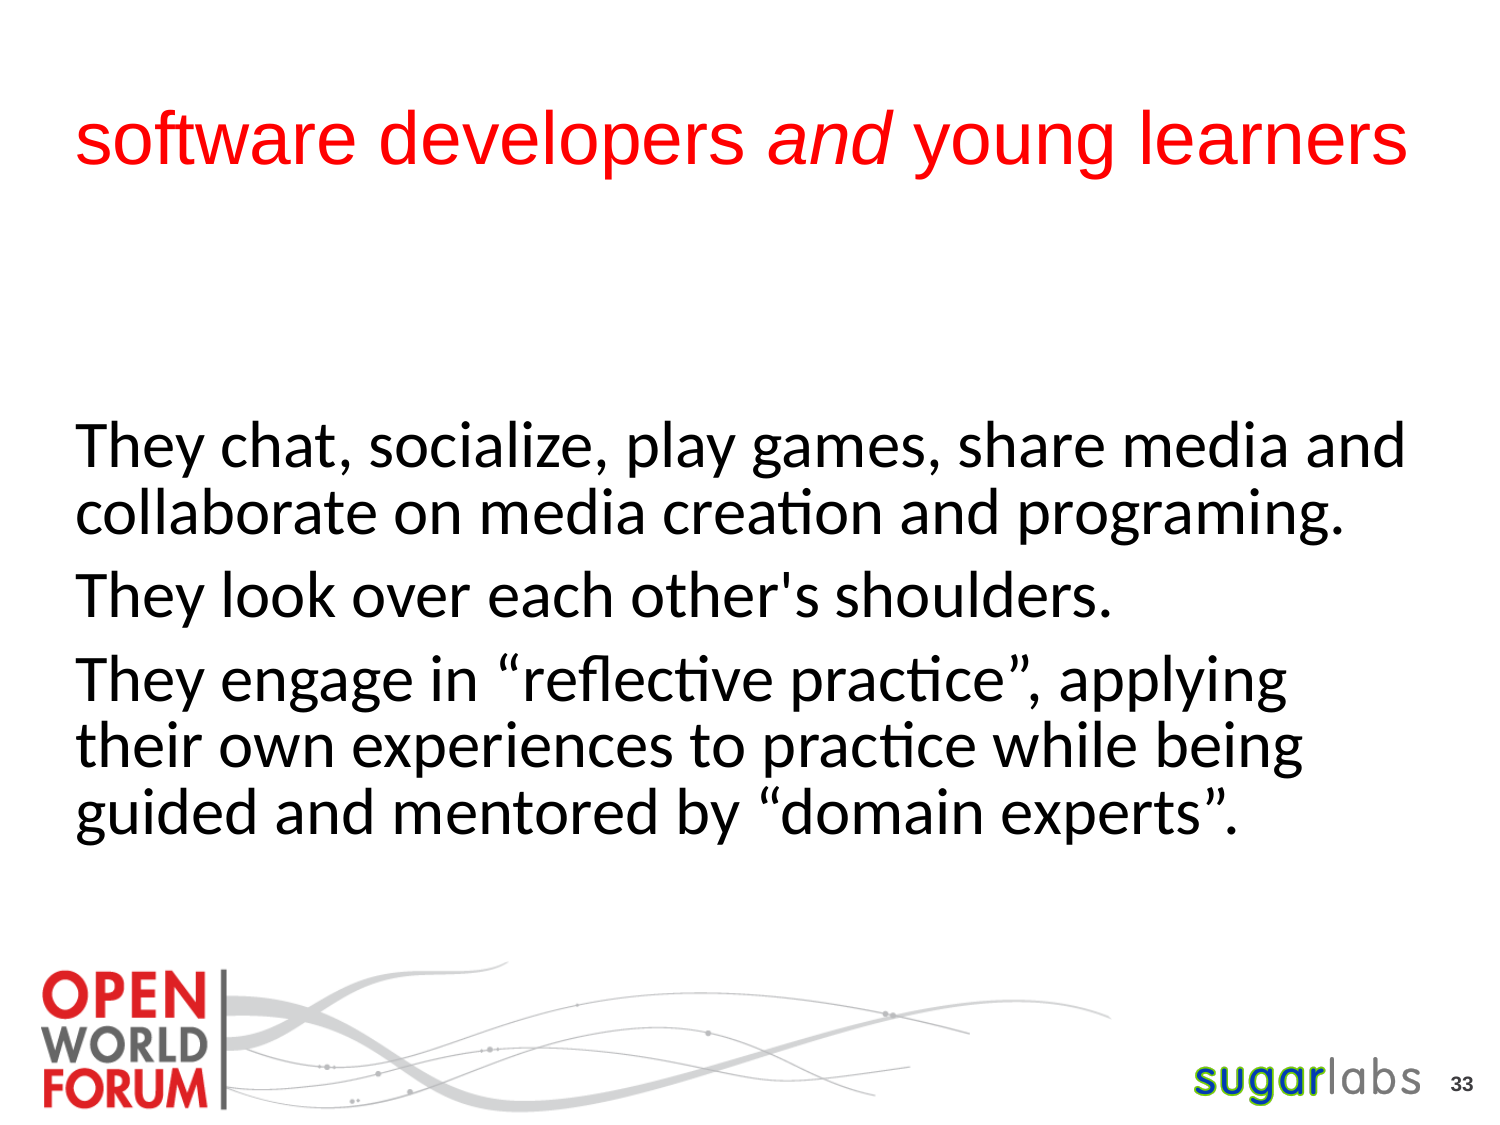

software developers and young learners
# They chat, socialize, play games, share media and collaborate on media creation and programing.
They look over each other's shoulders.
They engage in “reflective practice”, applying their own experiences to practice while being guided and mentored by “domain experts”.
33